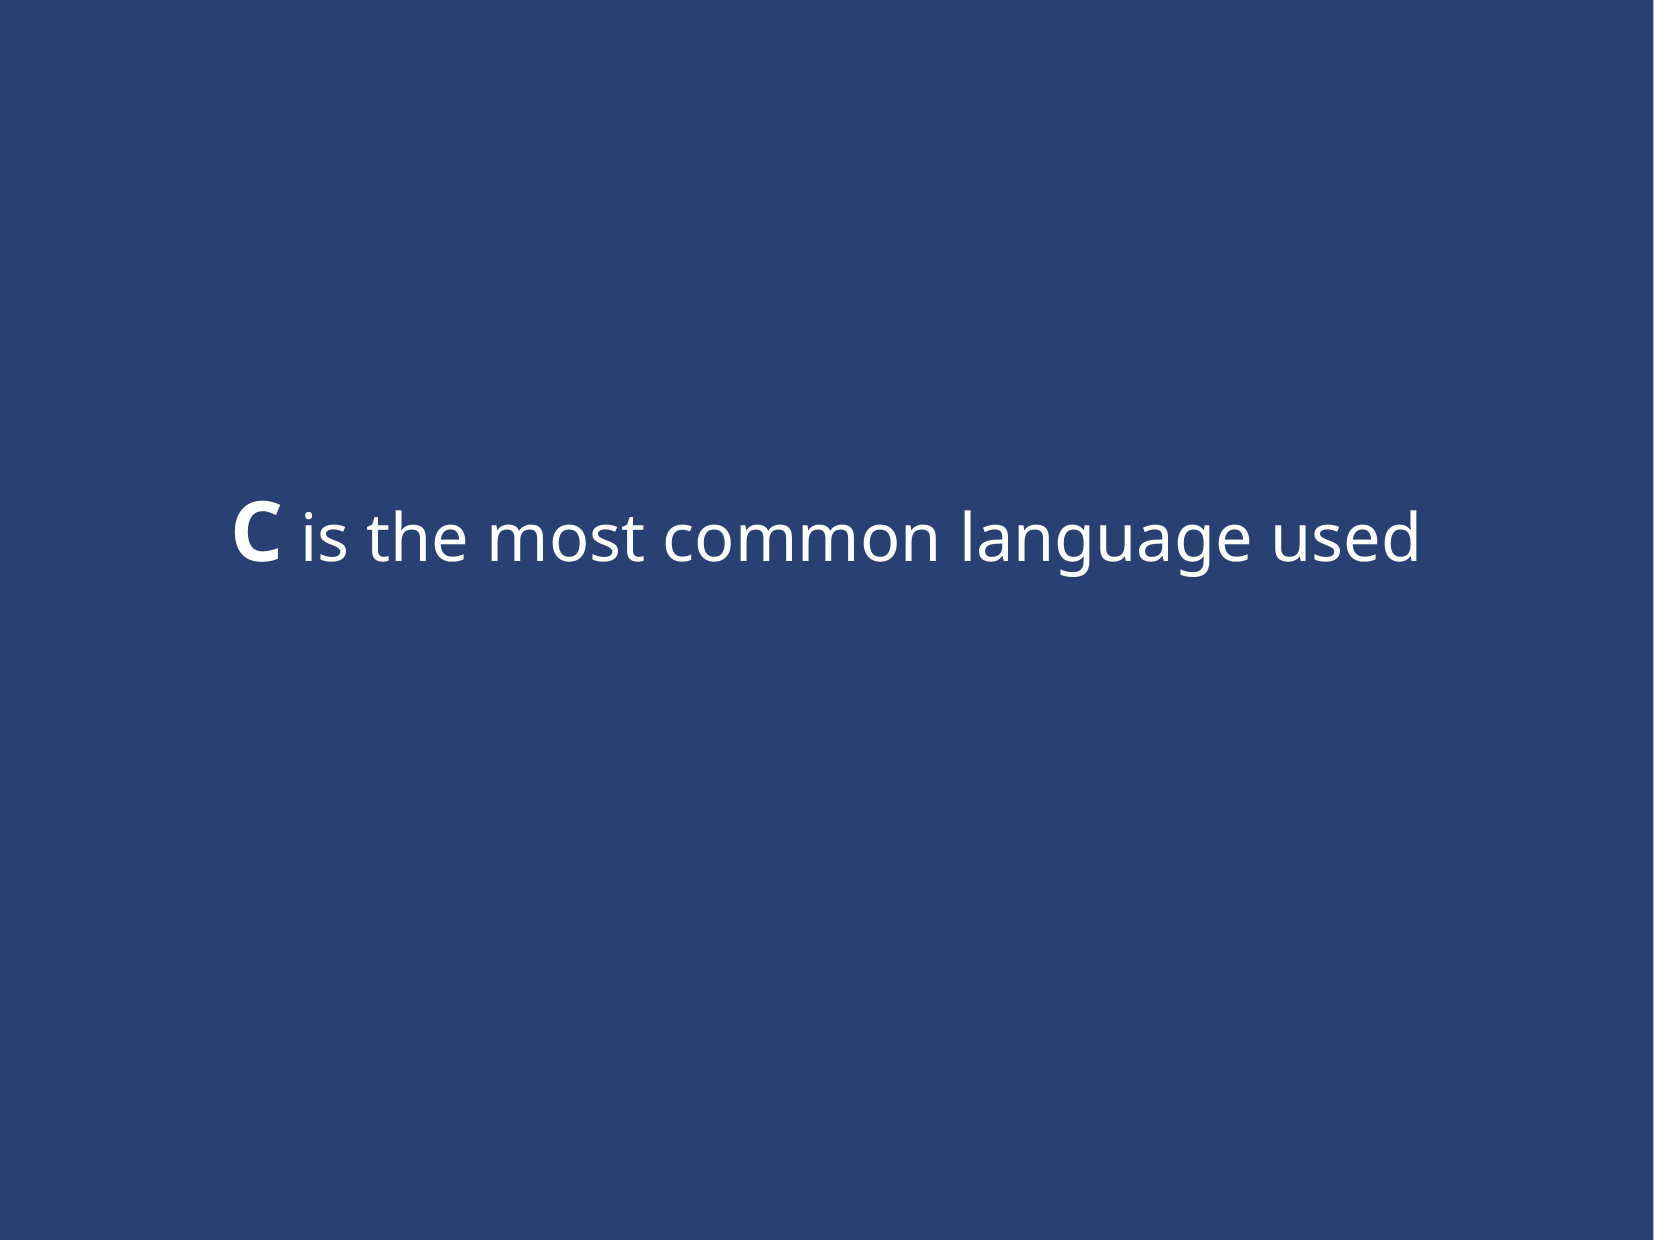

# C is the most common language used